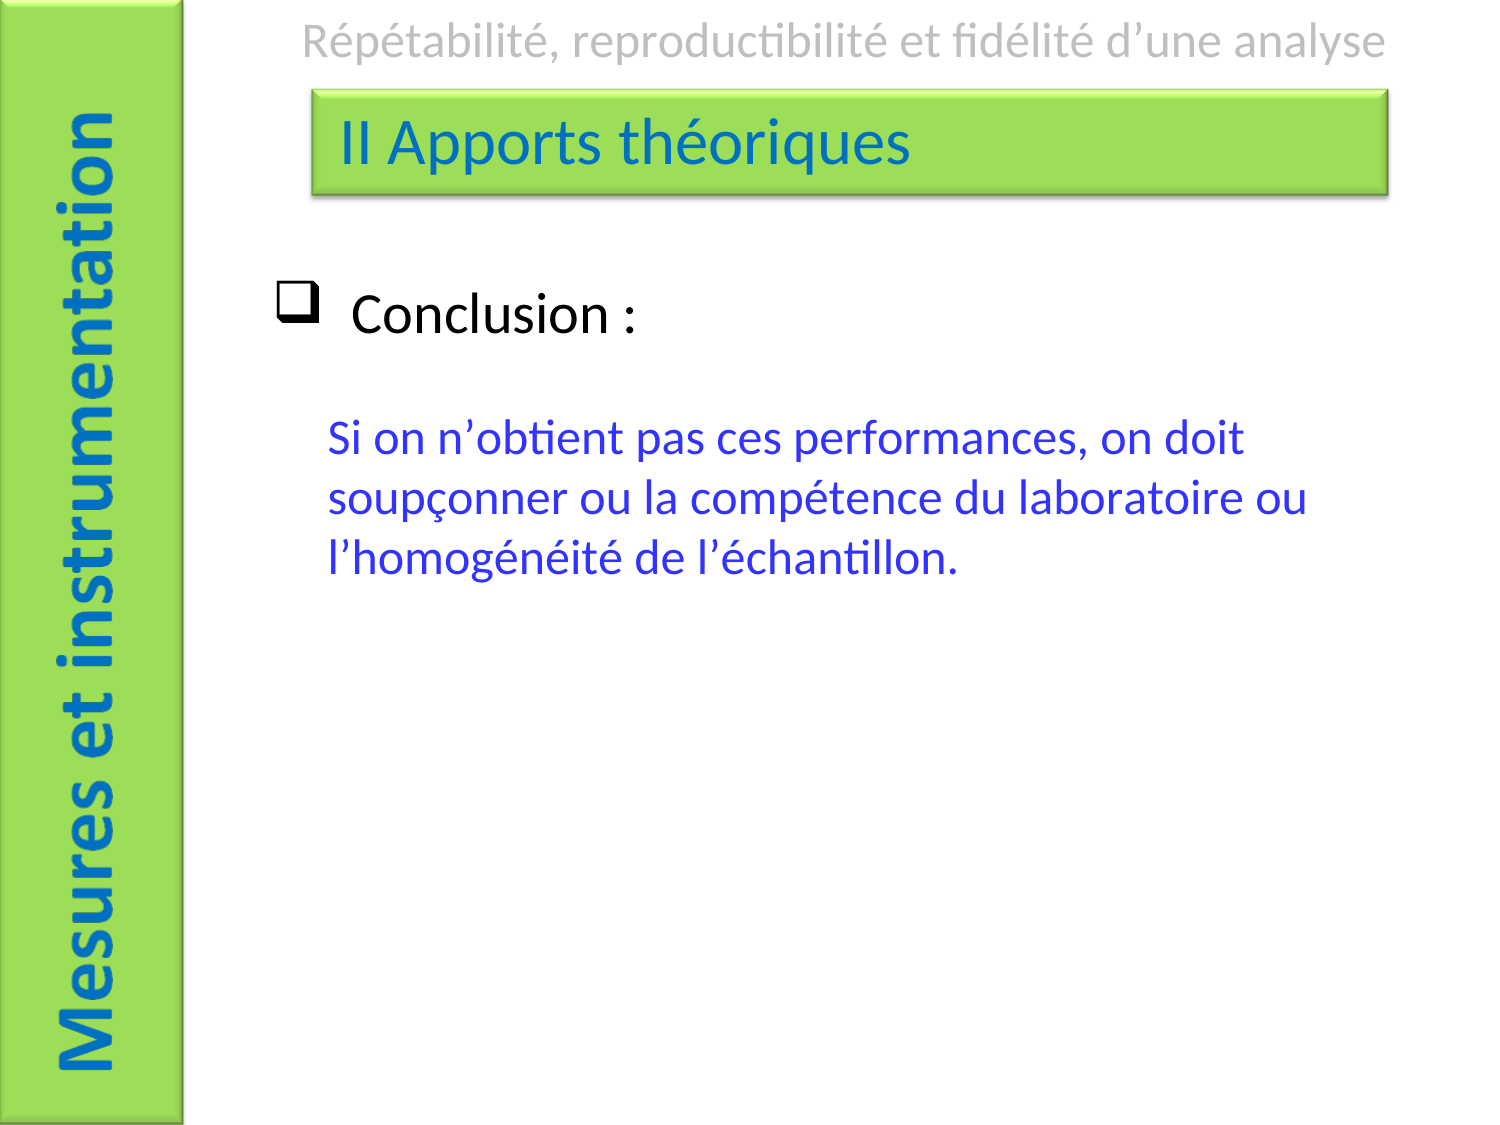

Répétabilité, reproductibilité et fidélité d’une analyse
II Apports théoriques
 Conclusion :
Si on n’obtient pas ces performances, on doit soupçonner ou la compétence du laboratoire ou l’homogénéité de l’échantillon.